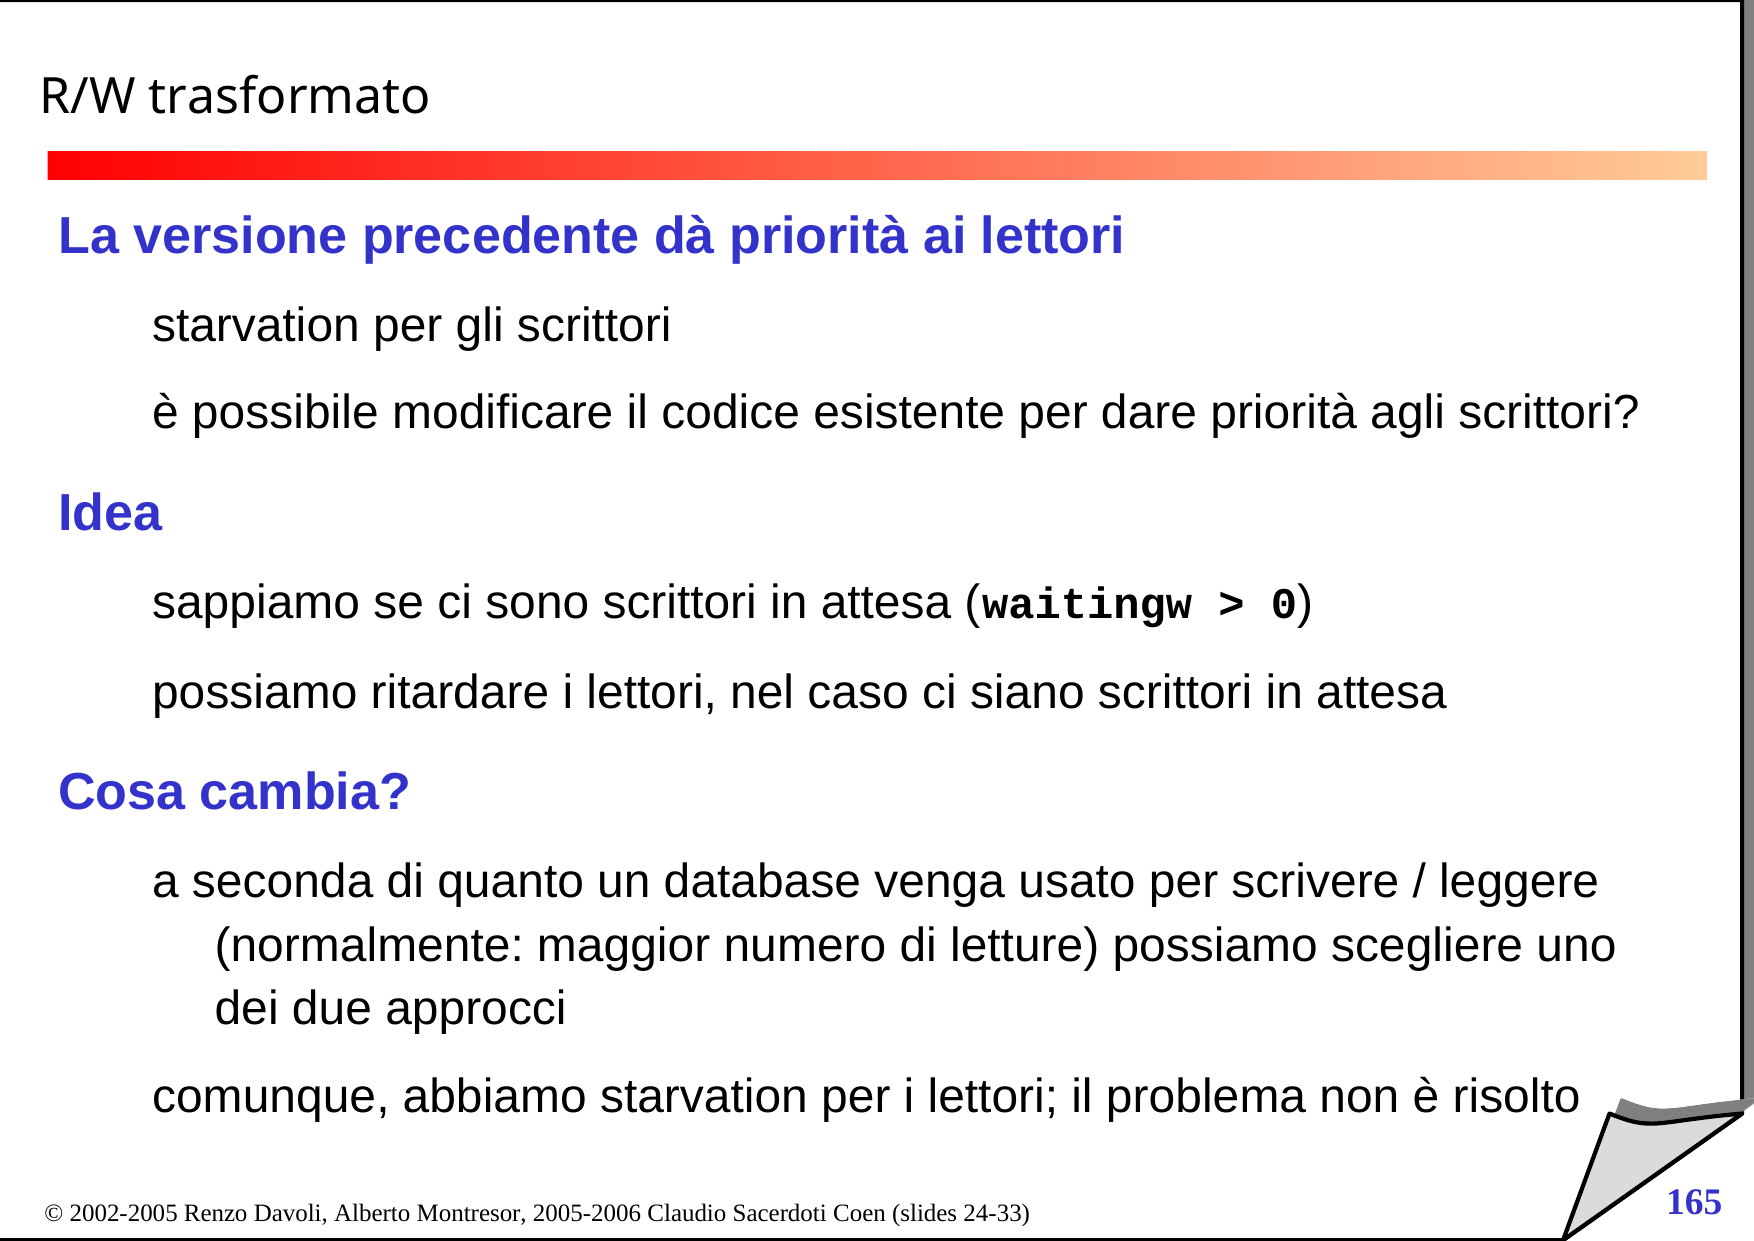

# R/W trasformato
La versione precedente dà priorità ai lettori
starvation per gli scrittori
è possibile modificare il codice esistente per dare priorità agli scrittori?
Idea
sappiamo se ci sono scrittori in attesa (waitingw > 0)
possiamo ritardare i lettori, nel caso ci siano scrittori in attesa
Cosa cambia?
a seconda di quanto un database venga usato per scrivere / leggere
(normalmente: maggior numero di letture) possiamo scegliere uno dei due approcci
comunque, abbiamo starvation per i lettori; il problema non è risolto